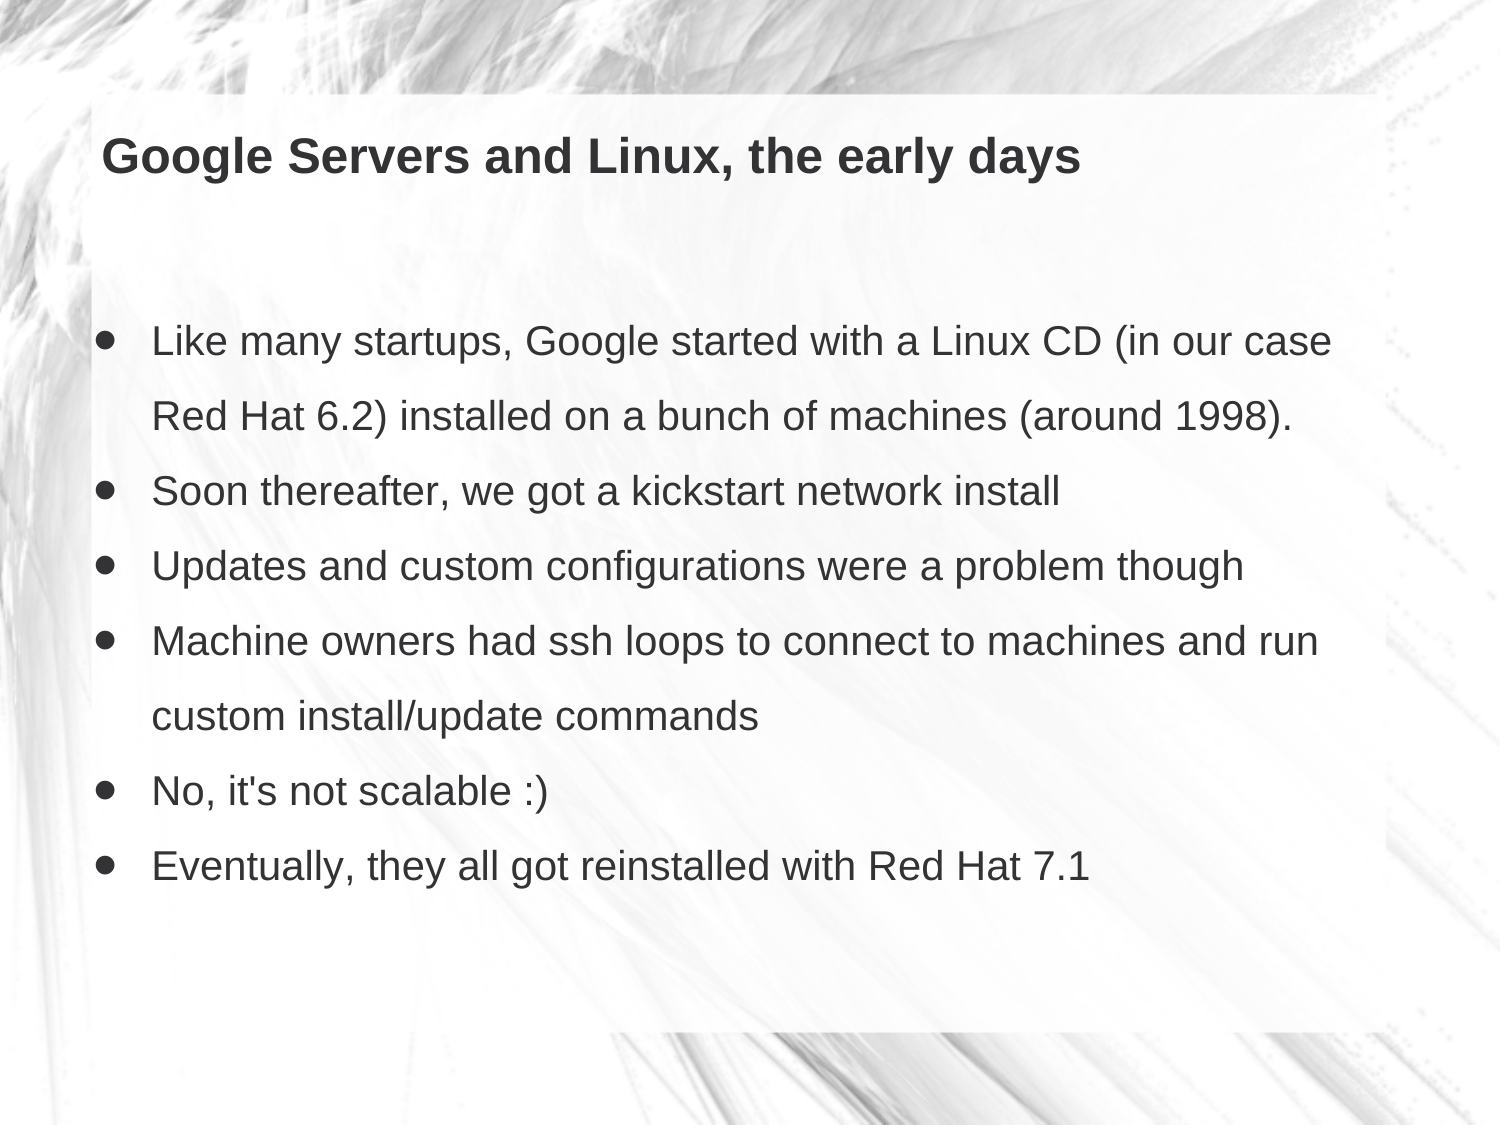

# Google Servers and Linux, the early days
Like many startups, Google started with a Linux CD (in our case Red Hat 6.2) installed on a bunch of machines (around 1998).
Soon thereafter, we got a kickstart network install
Updates and custom configurations were a problem though
Machine owners had ssh loops to connect to machines and run custom install/update commands
No, it's not scalable :)
Eventually, they all got reinstalled with Red Hat 7.1